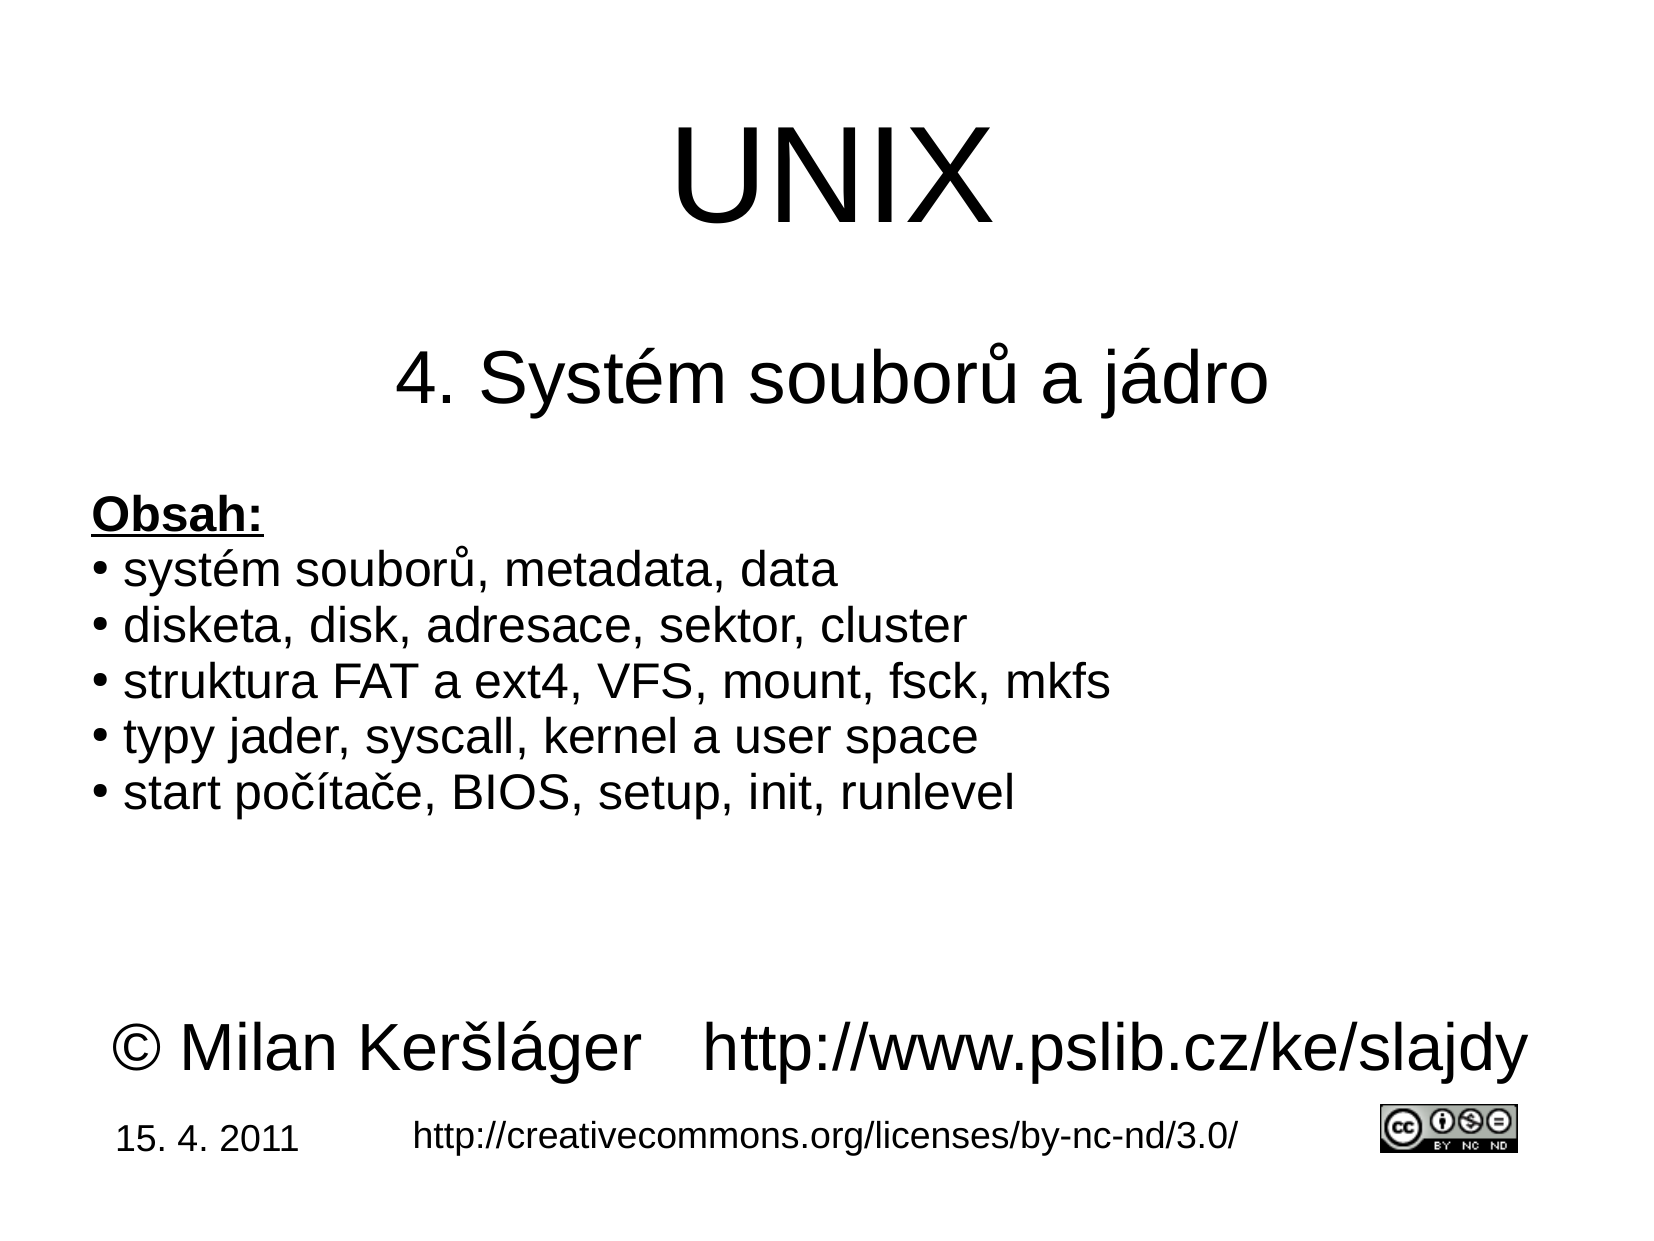

# UNIX 4. Systém souborů a jádro
Obsah:
 systém souborů, metadata, data
 disketa, disk, adresace, sektor, cluster
 struktura FAT a ext4, VFS, mount, fsck, mkfs
 typy jader, syscall, kernel a user space
 start počítače, BIOS, setup, init, runlevel
© Milan Keršláger	http://www.pslib.cz/ke/slajdy
http://creativecommons.org/licenses/by-nc-nd/3.0/
15. 4. 2011